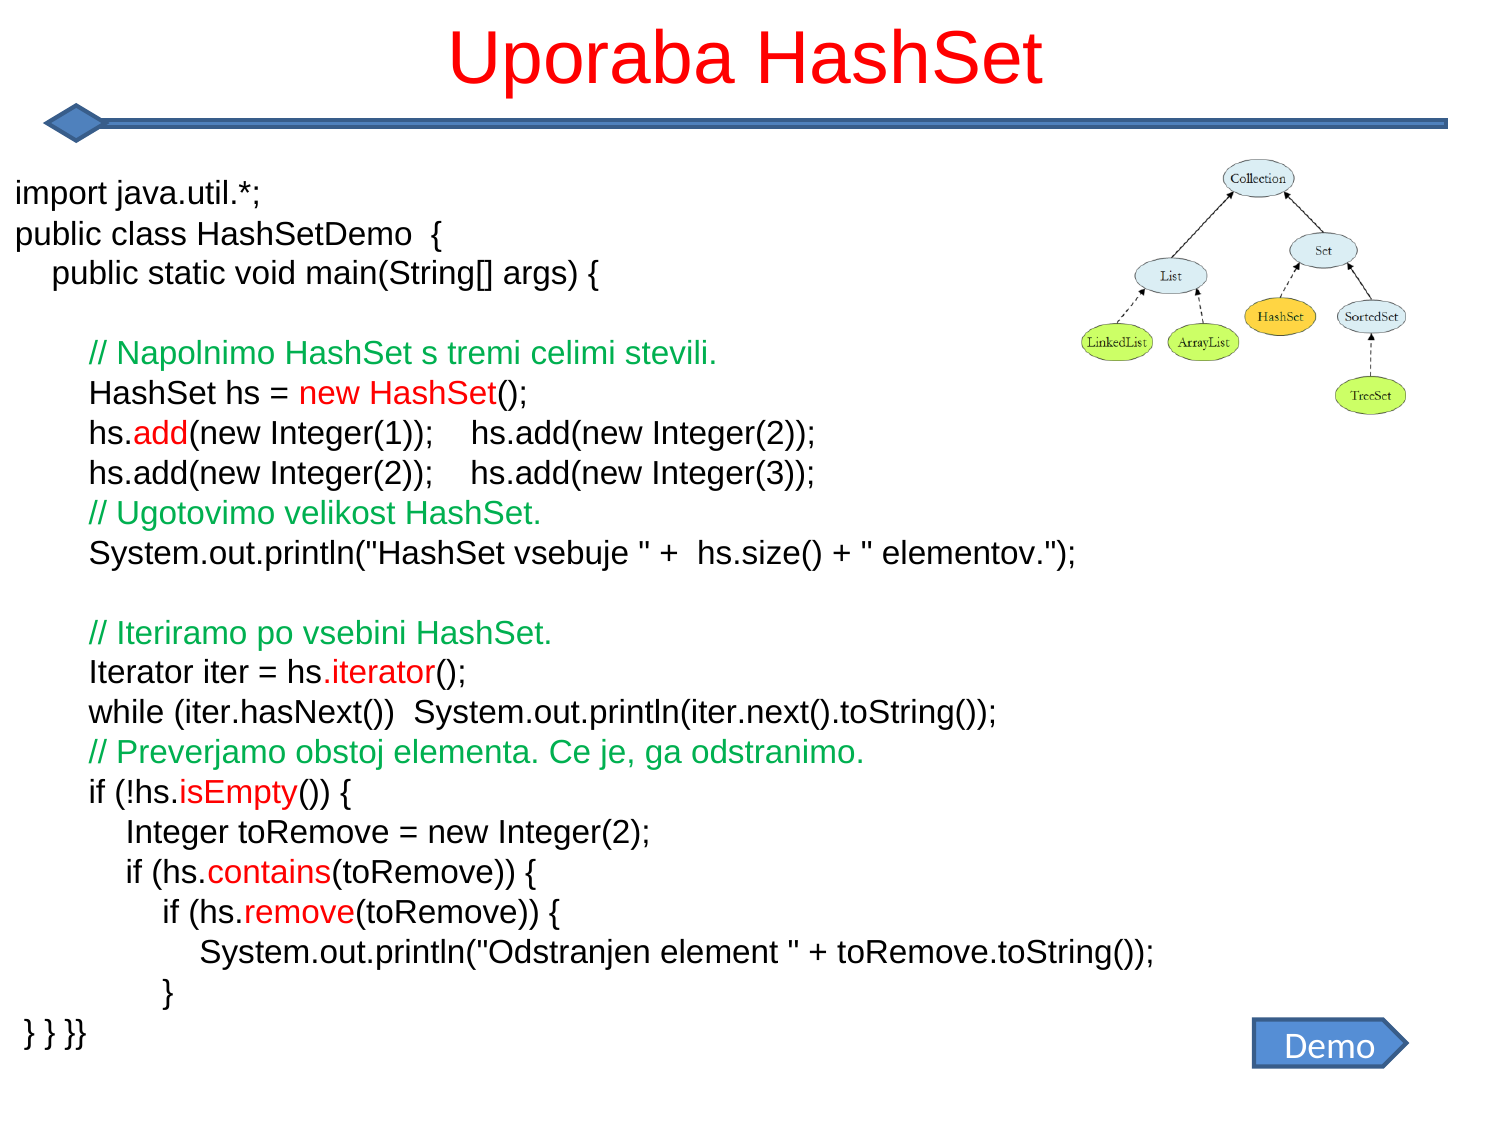

# Uporaba HashSet
import java.util.*;
public class HashSetDemo {
 public static void main(String[] args) {
 // Napolnimo HashSet s tremi celimi stevili.
 HashSet hs = new HashSet();
 hs.add(new Integer(1)); hs.add(new Integer(2));
 hs.add(new Integer(2)); hs.add(new Integer(3));
 // Ugotovimo velikost HashSet.
 System.out.println("HashSet vsebuje " + hs.size() + " elementov.");
 // Iteriramo po vsebini HashSet.
 Iterator iter = hs.iterator();
 while (iter.hasNext()) System.out.println(iter.next().toString());
 // Preverjamo obstoj elementa. Ce je, ga odstranimo.
 if (!hs.isEmpty()) {
 Integer toRemove = new Integer(2);
 if (hs.contains(toRemove)) {
 if (hs.remove(toRemove)) {
 System.out.println("Odstranjen element " + toRemove.toString());
 }
 } } }}
Demo